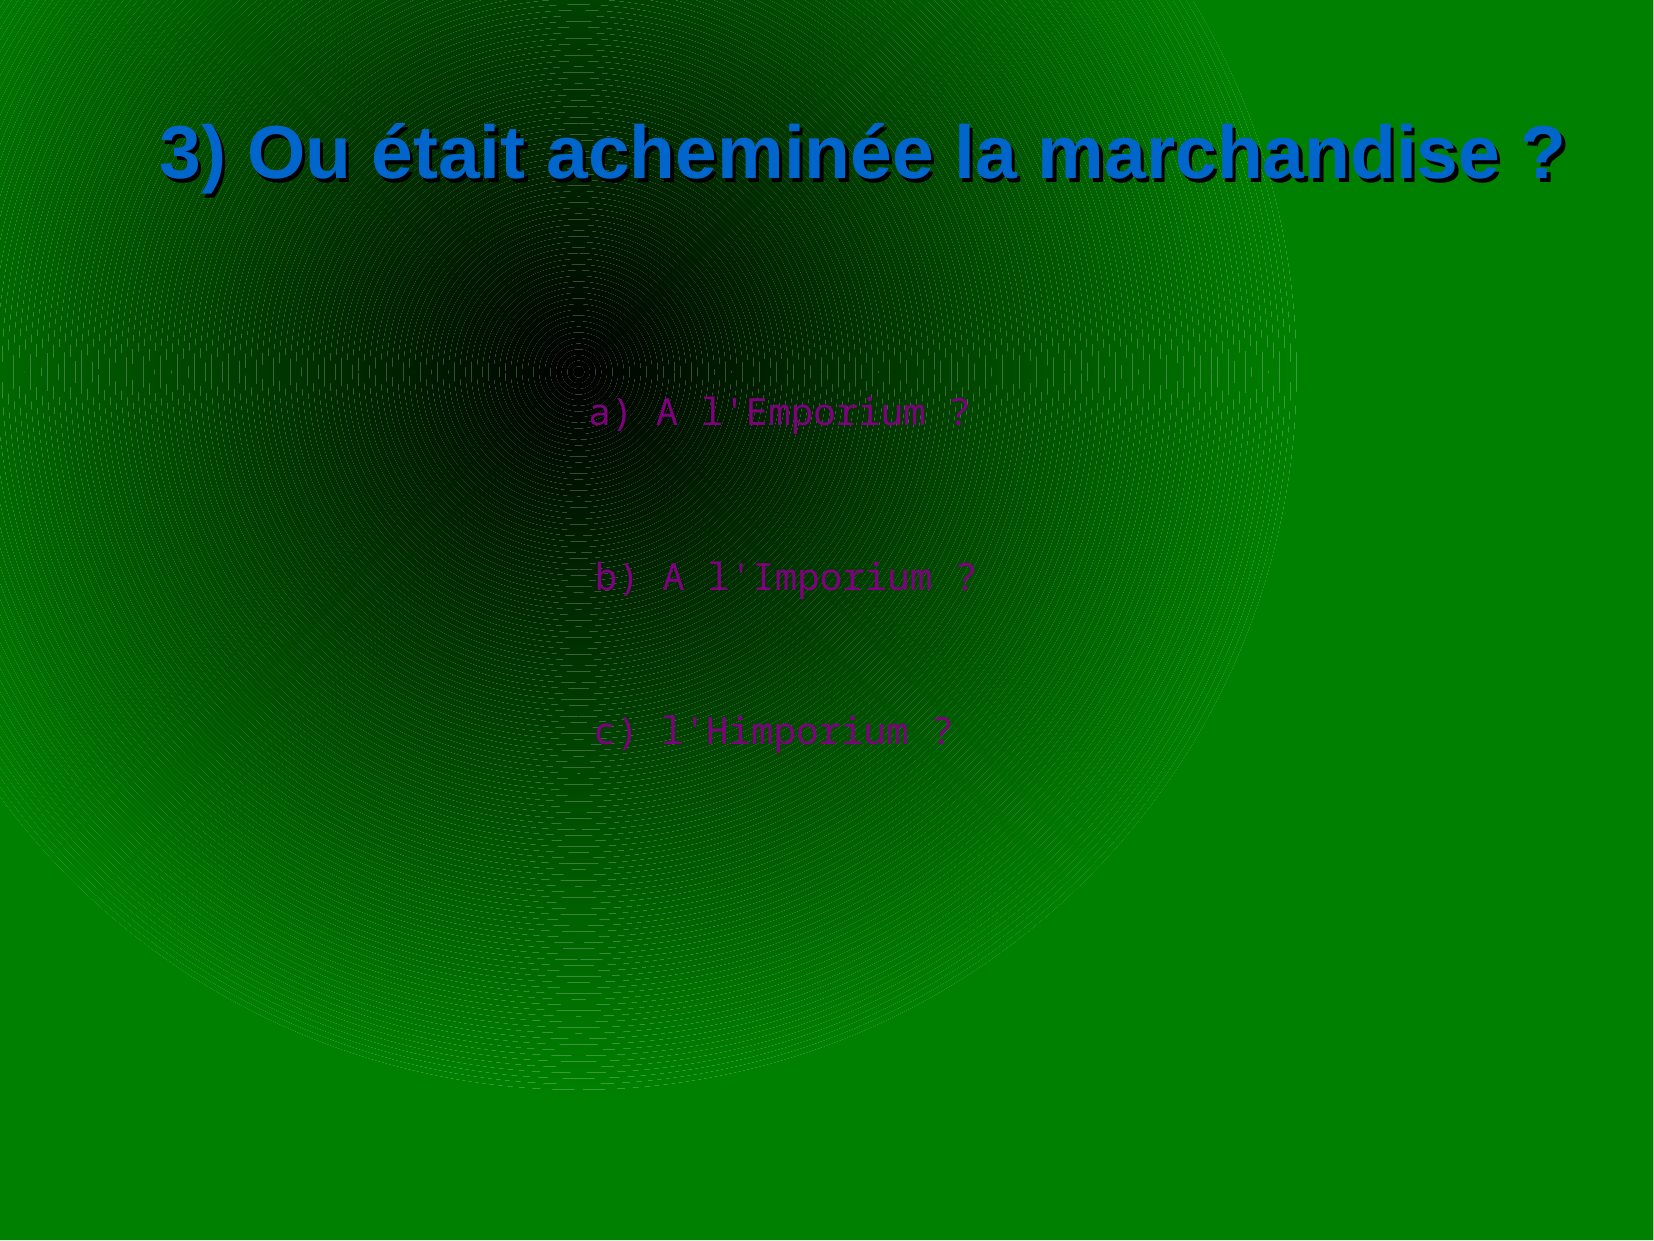

# 3) Ou était acheminée la marchandise ?
a) A l'Emporium ?
b) A l'Imporium ?
c) l'Himporium ?